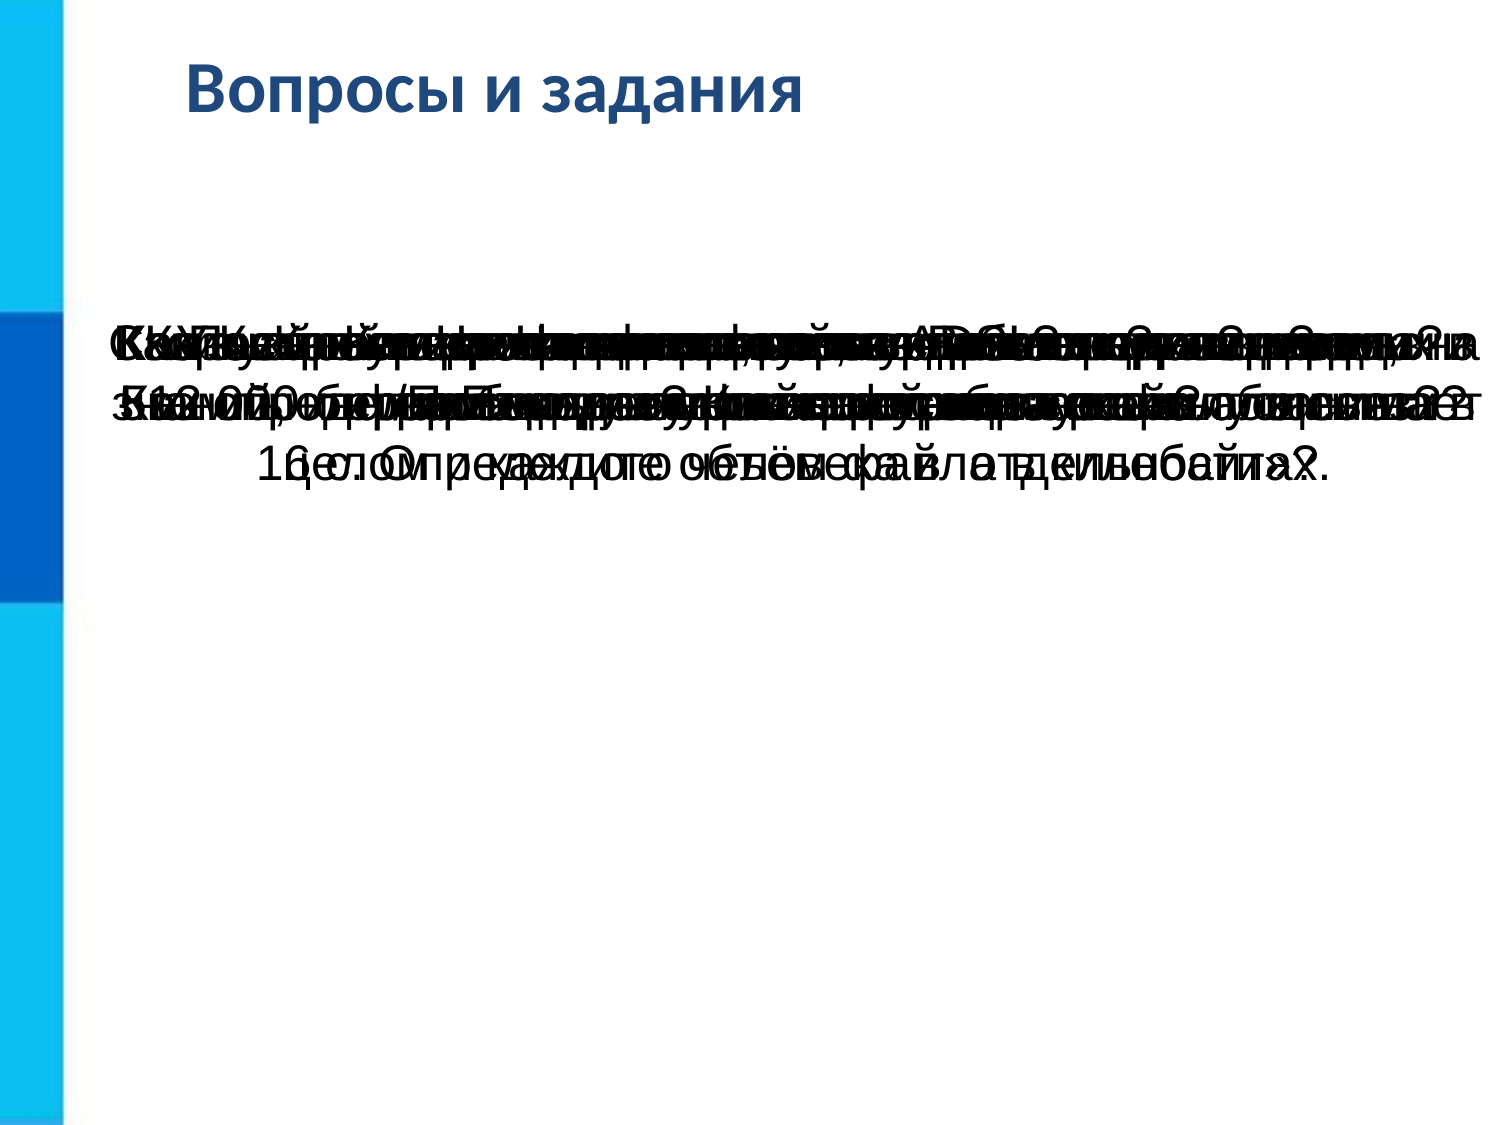

Вопросы и задания
Как вы понимаете смысл фразы: «Возможность передачи
знаний, информации - основа прогресса всего общества в
 целом и каждого человека в отдельности»?
Что такое компьютерная сеть?
Что такое канал связи?
Как определяется пропускная способность канала связи?
Как устроена одноранговая локальная сеть?
Как устроена локальная сеть с выделенным сервером?
 Какого типа локальная сеть установлена в вашем
компьютерном классе? Какие функции она выполняет?
Какие сети называются глобальными?
Приведите примеры таких сетей.
Какие каналы связи используются для передачи данных в
 глобальных компьютерных сетях?
Скорость передачи данных через ADSL-соединение равна
 512 000 бит/с. Передача файла по этому каналу занимает
16 с. Определите объём файла в килобайтах.
Узнайте названия фирм, являющихся поставщиками
сетевых услуг в вашей местности.
Постройте граф отношений, связывающих понятия,
 рассмотренные в этом параграфе.